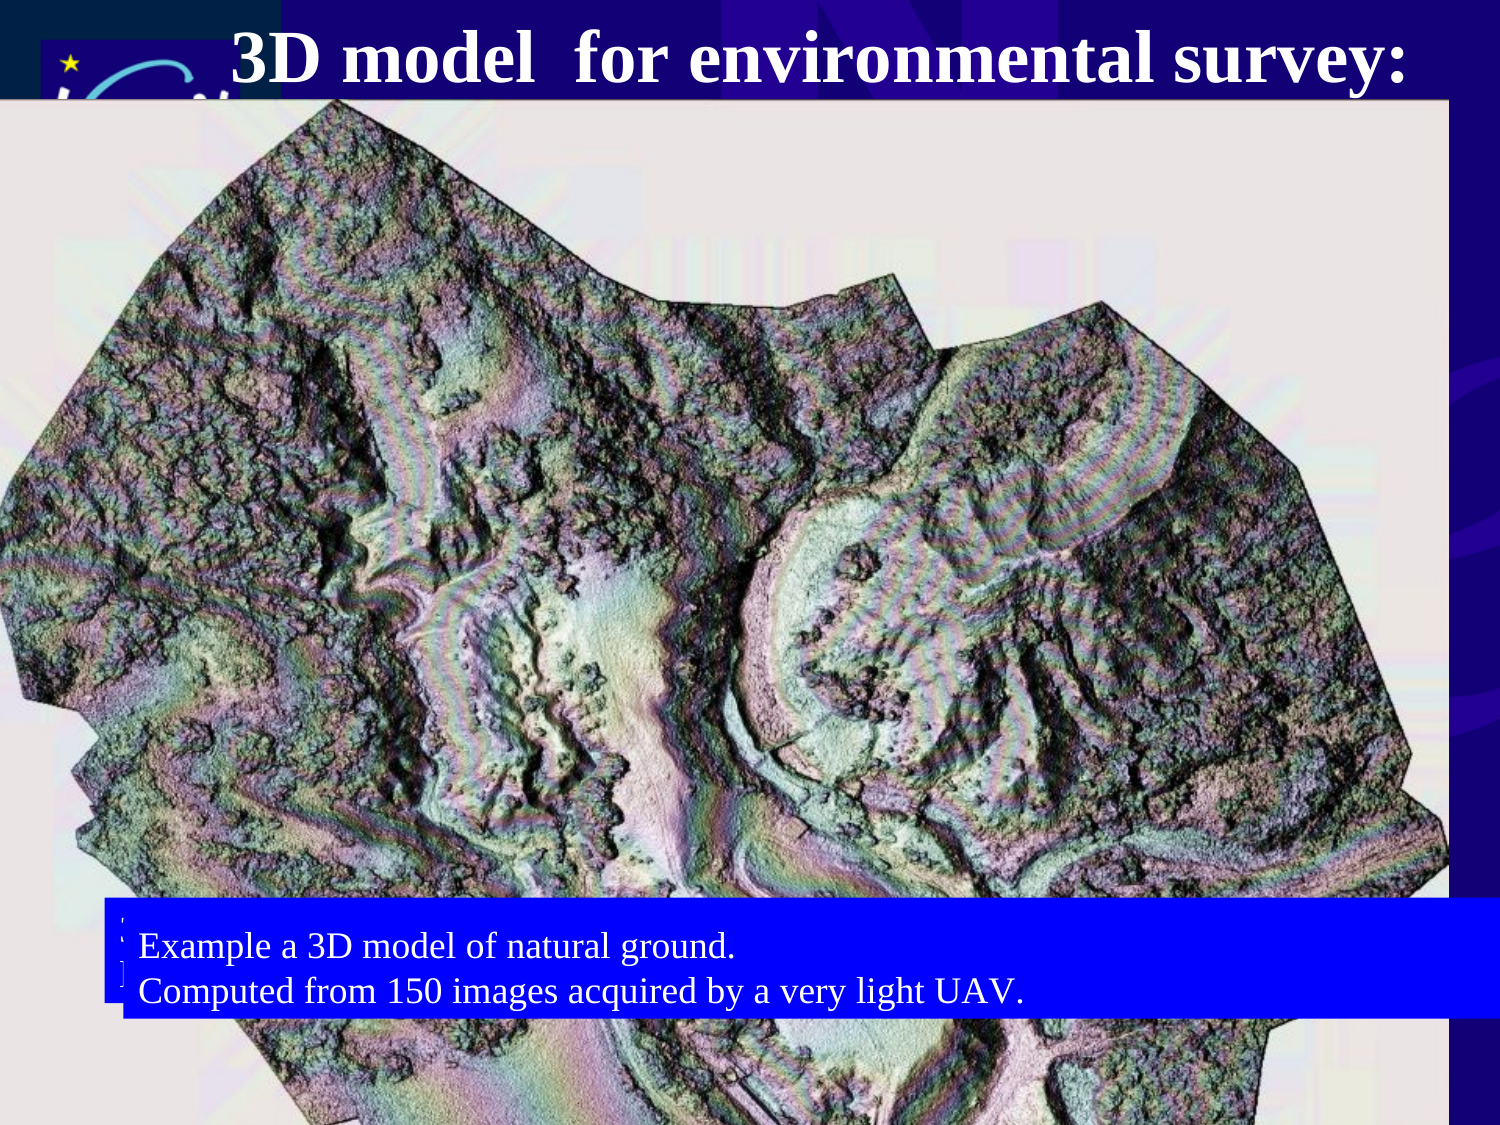

3D model for environmental survey:
3D model a tools for monitoring soils evolution in natural scenes for problems
like soils erosion, glaciers evolution, lanslide ....
Example a 3D model of natural ground.
Computed from 150 images acquired by a very light UAV.